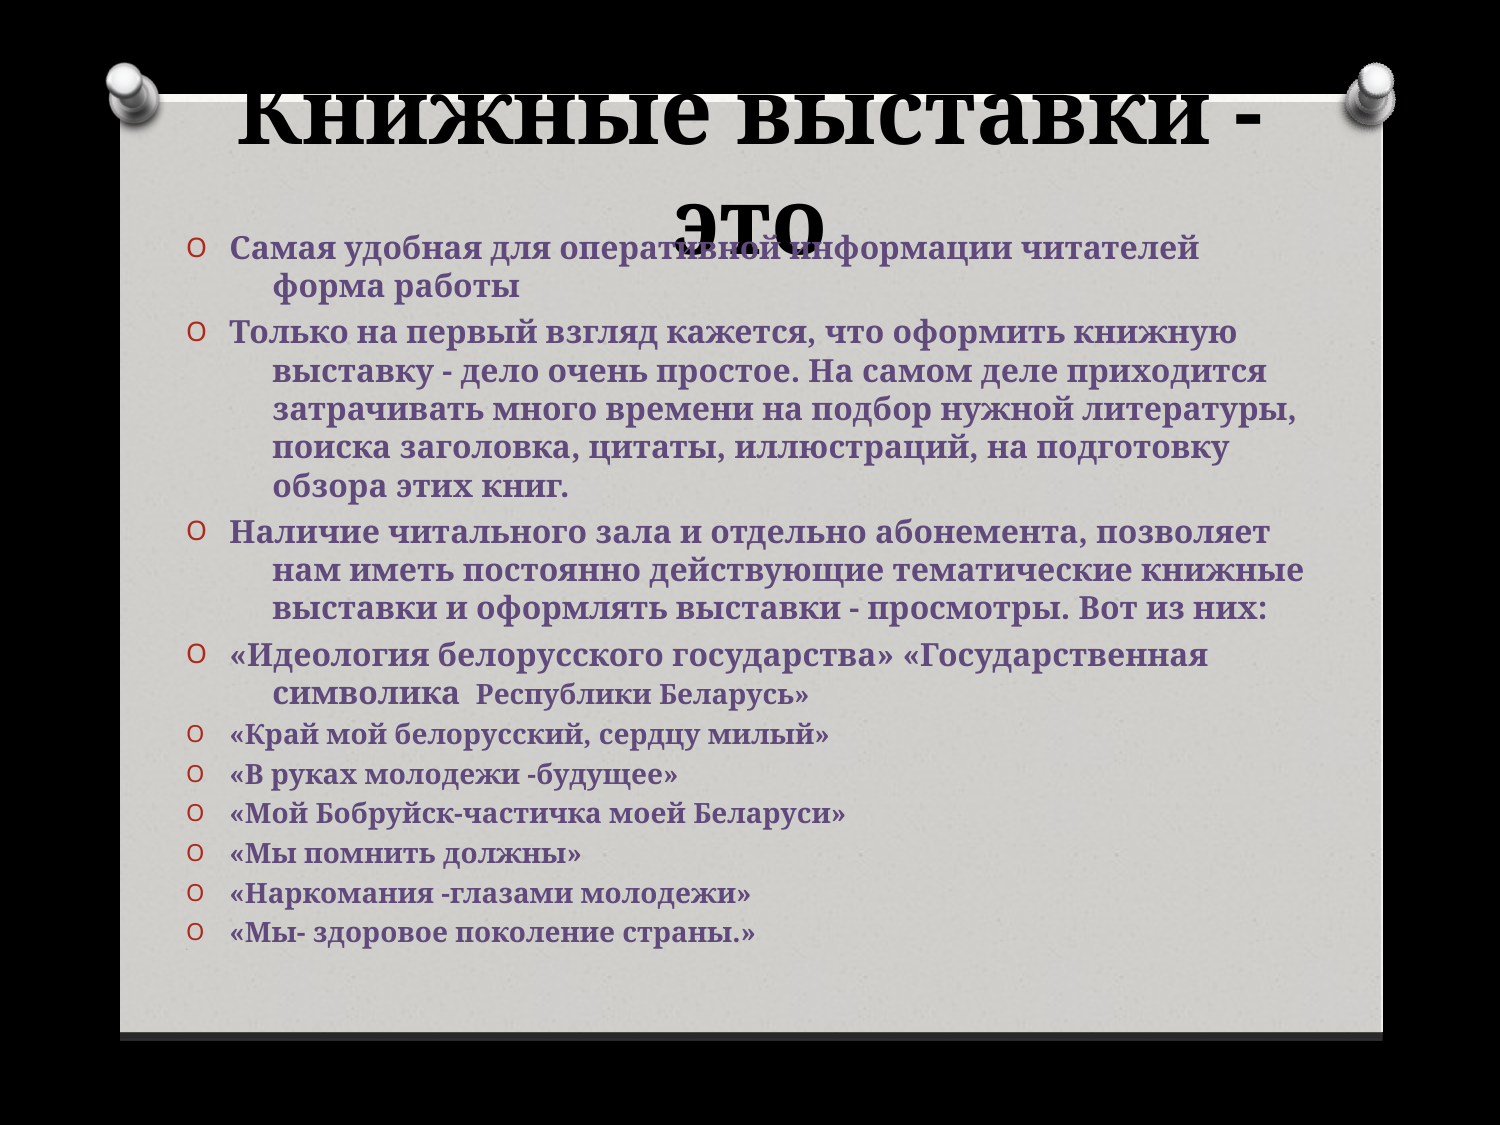

# Книжные выставки - это
Самая удобная для оперативной информации читателей форма работы
Только на первый взгляд кажется, что оформить книжную выставку - дело очень простое. На самом деле приходится затрачивать много времени на подбор нужной литературы, поиска заголовка, цитаты, иллюстраций, на подготовку обзора этих книг.
Наличие читального зала и отдельно абонемента, позволяет нам иметь постоянно действующие тематические книжные выставки и оформлять выставки - просмотры. Вот из них:
«Идеология белорусского государства» «Государственная символика Республики Беларусь»
«Край мой белорусский, сердцу милый»
«В руках молодежи -будущее»
«Мой Бобруйск-частичка моей Беларуси»
«Мы помнить должны»
«Наркомания -глазами молодежи»
«Мы- здоровое поколение страны.»